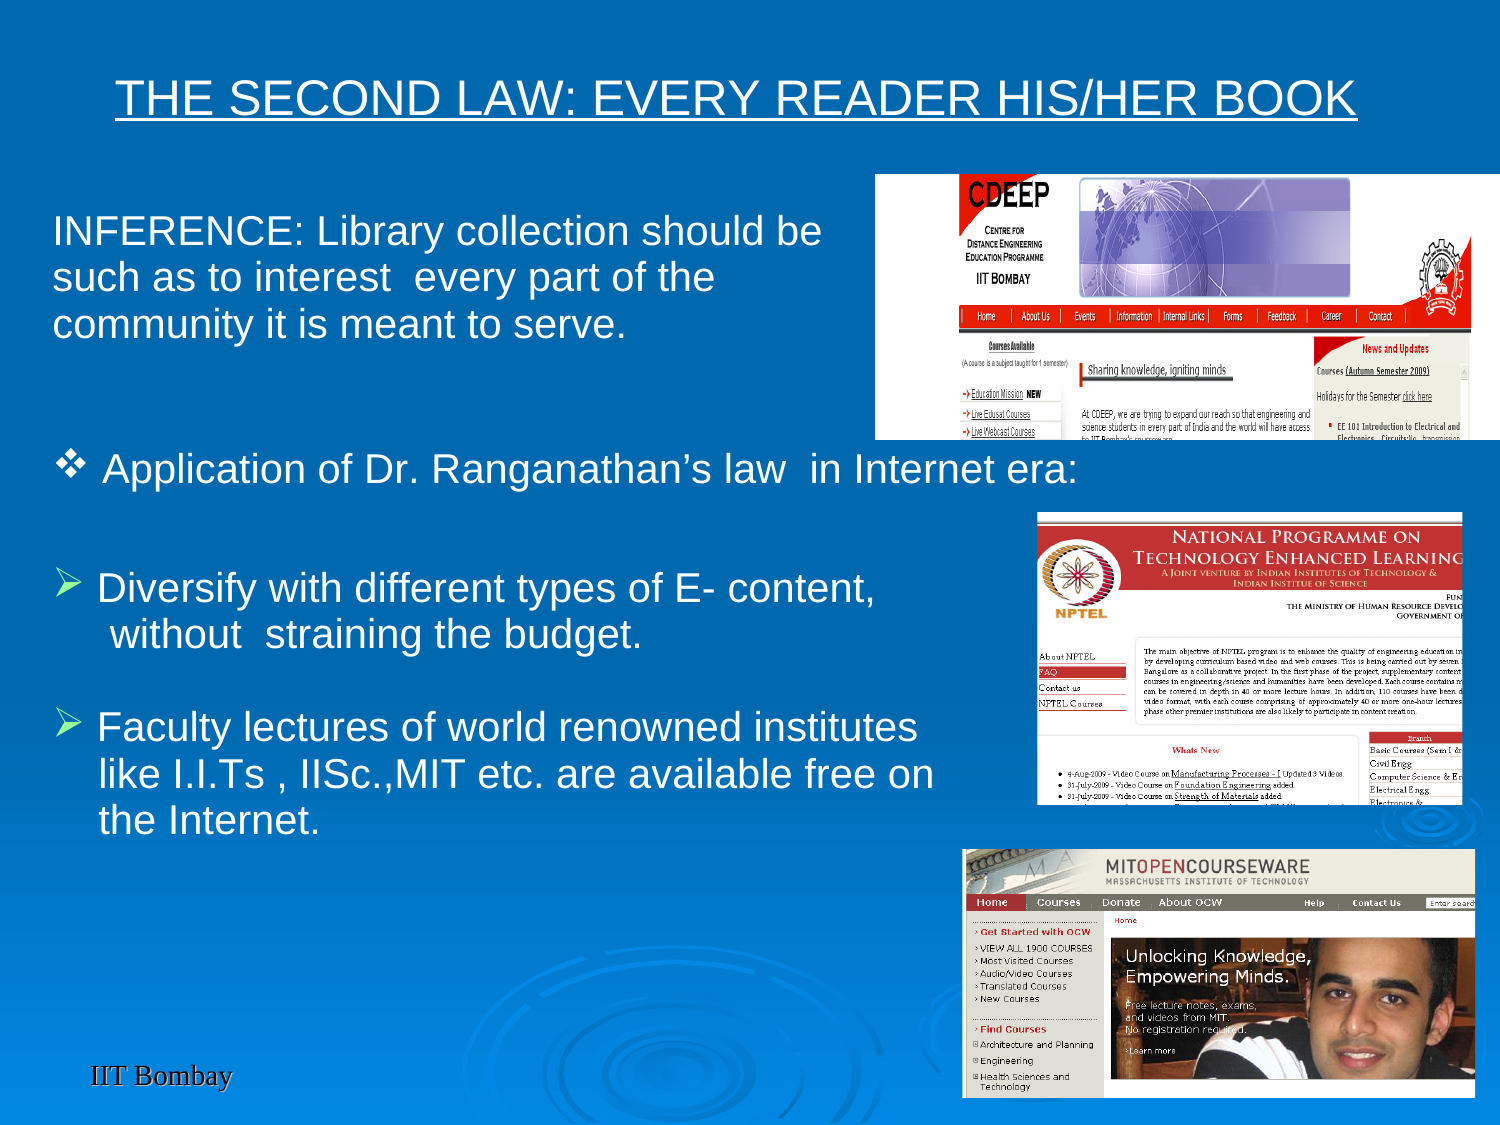

THE SECOND LAW: EVERY READER HIS/HER BOOK
INFERENCE: Library collection should be such as to interest every part of the community it is meant to serve.
 Application of Dr. Ranganathan’s law in Internet era:
 Diversify with different types of E- content,
 without straining the budget.
 Faculty lectures of world renowned institutes
 like I.I.Ts , IISc.,MIT etc. are available free on
 the Internet.
IIT Bombay
7